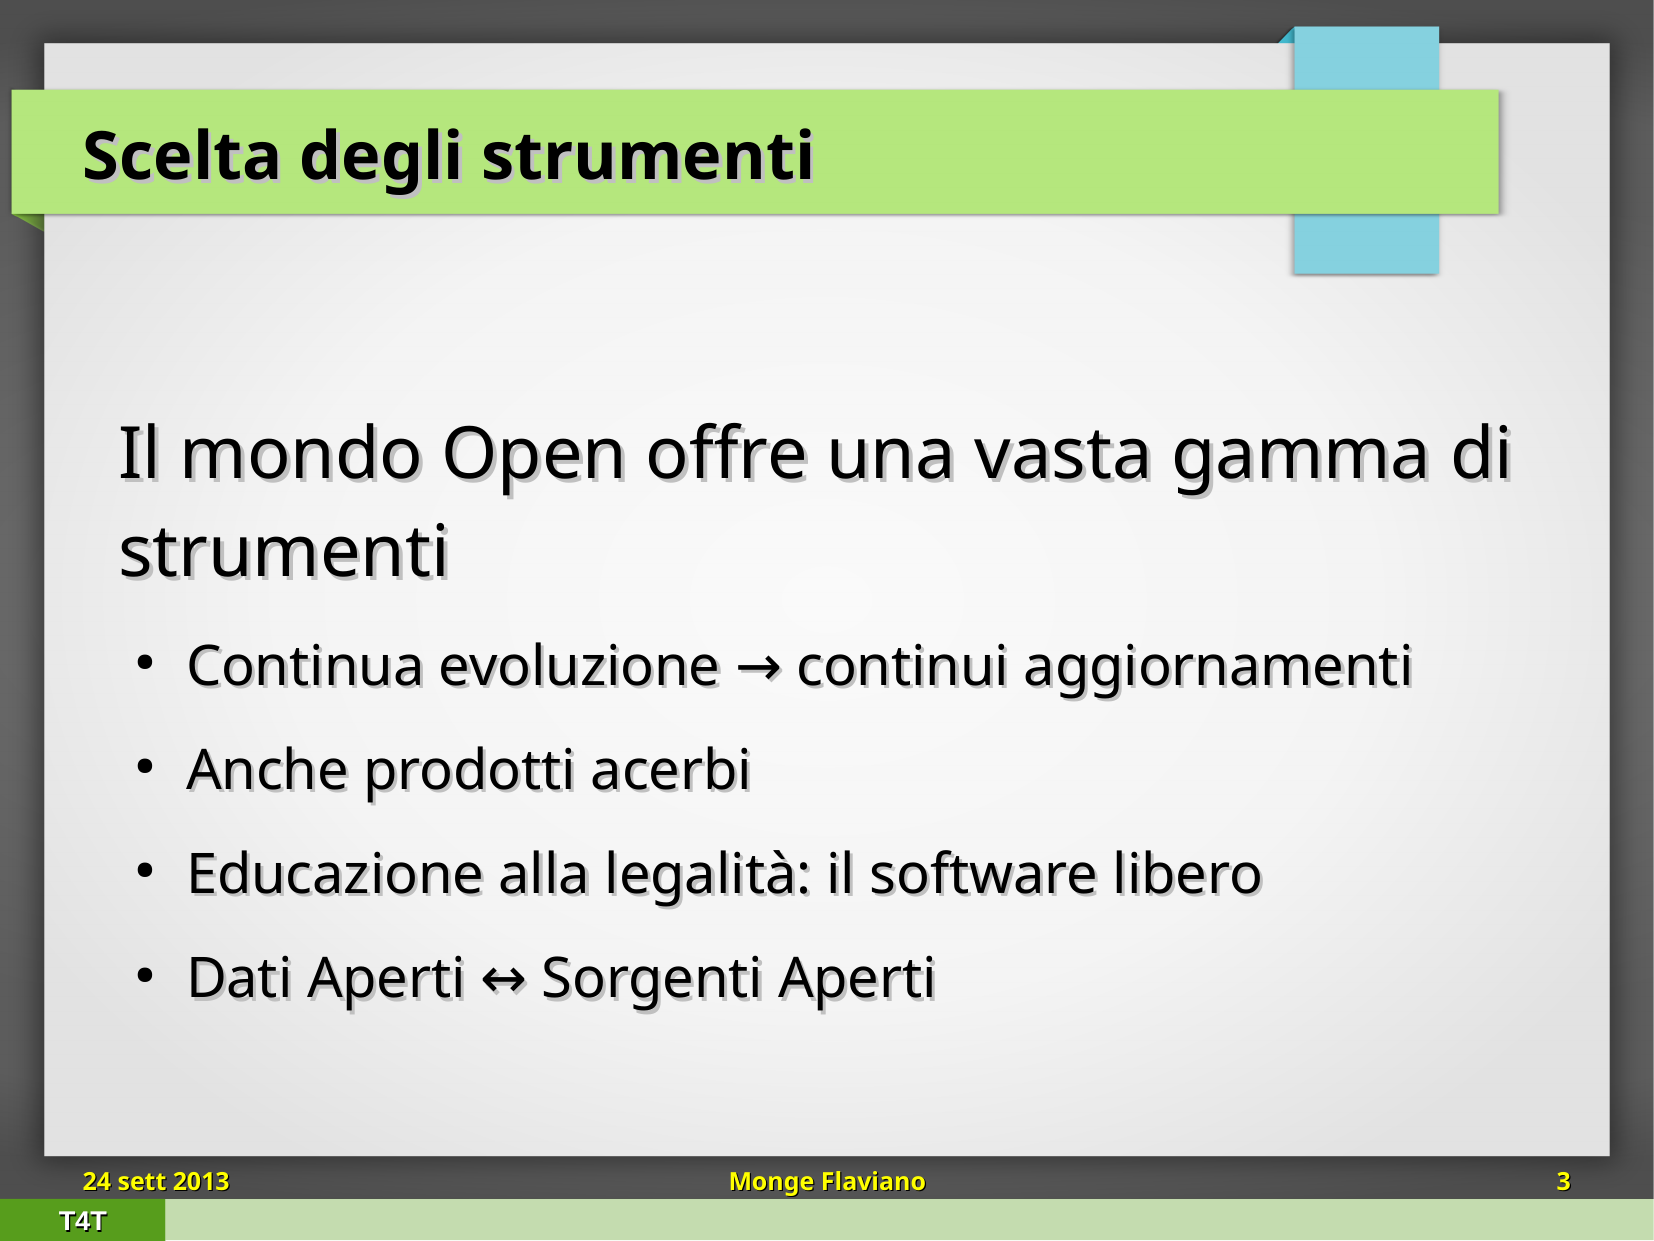

# Scelta degli strumenti
Il mondo Open offre una vasta gamma di strumenti
Continua evoluzione → continui aggiornamenti
Anche prodotti acerbi
Educazione alla legalità: il software libero
Dati Aperti ↔ Sorgenti Aperti
24 sett 2013
Monge Flaviano
3